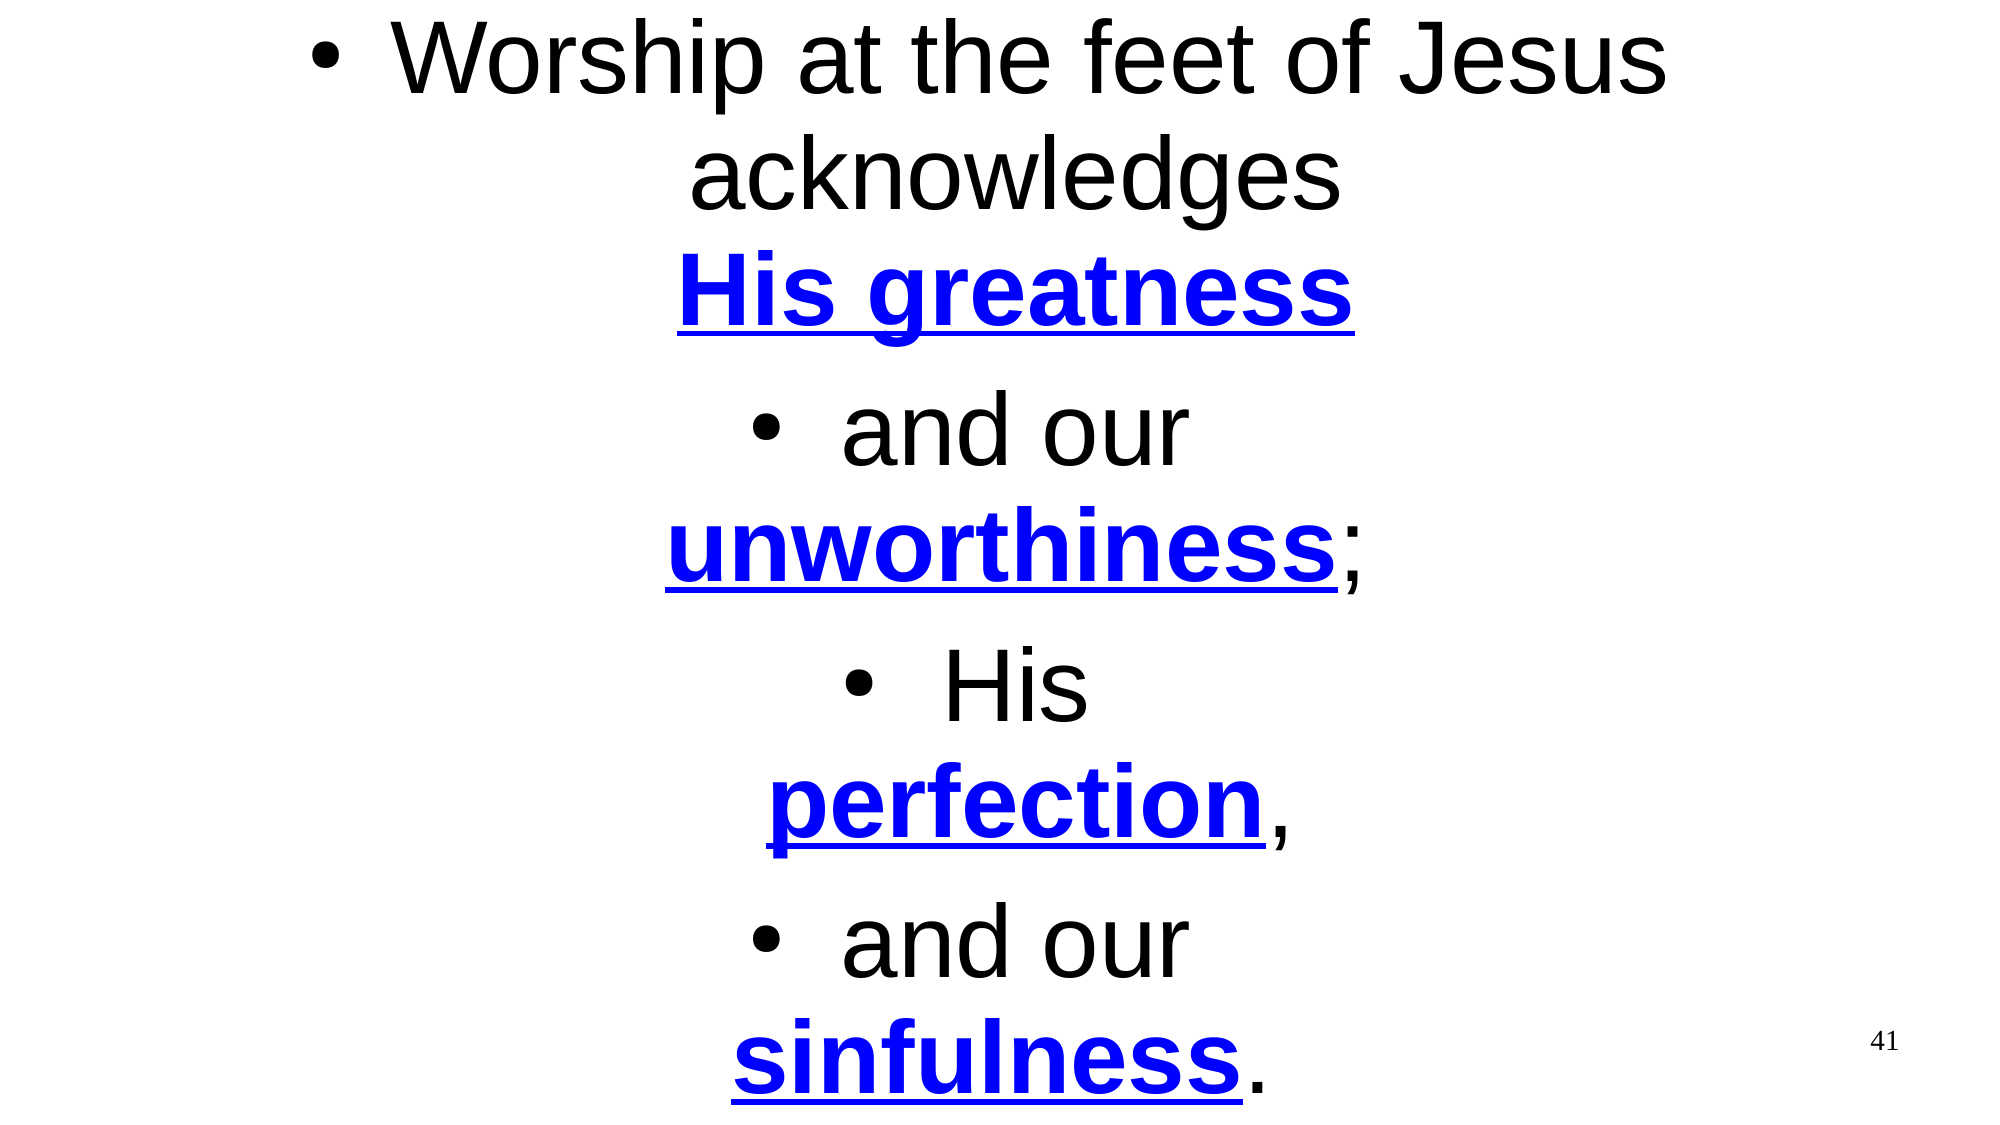

# Worship at the feet of Jesus acknowledges His greatness
and our
unworthiness;
His
perfection,
and our
sinfulness.
41